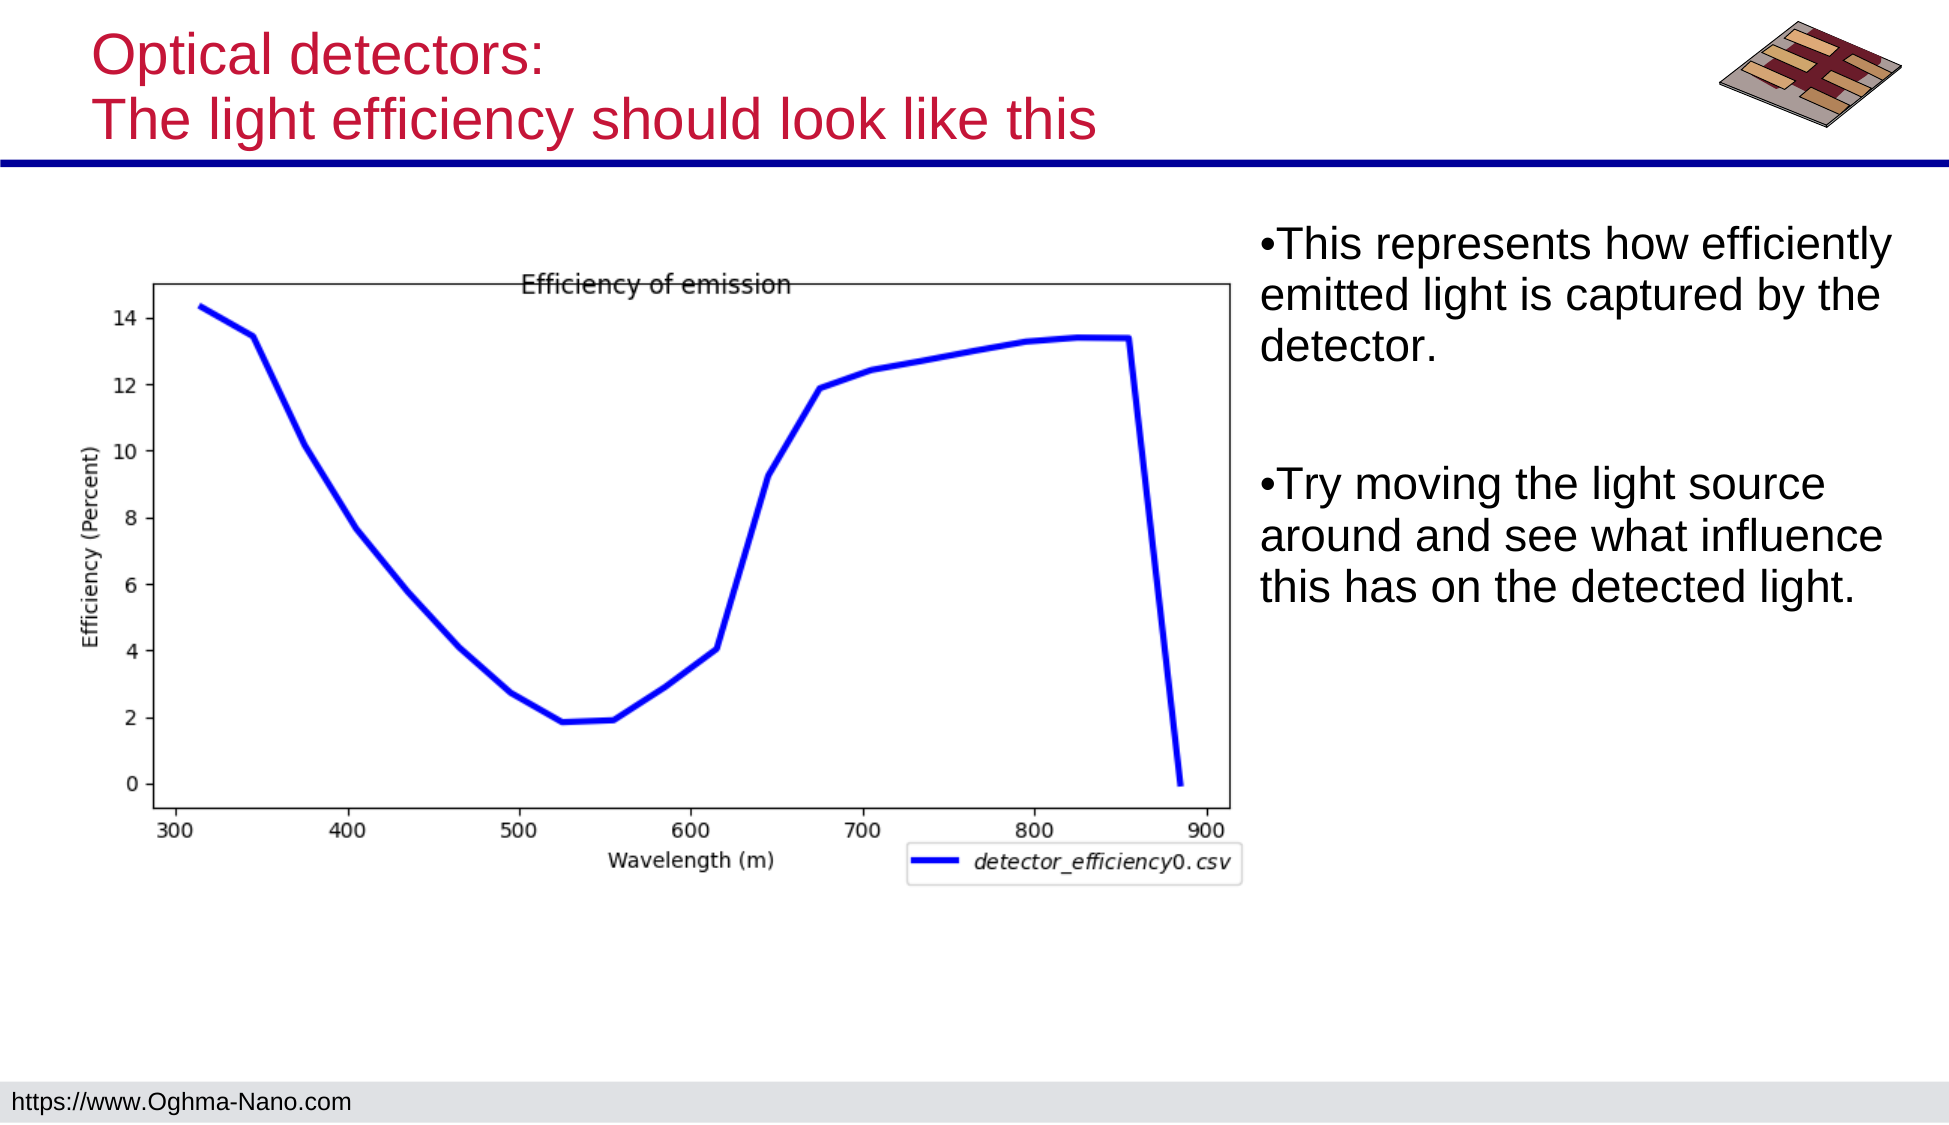

# Optical detectors: The light efficiency should look like this
This represents how efficiently emitted light is captured by the detector.
Try moving the light source around and see what influence this has on the detected light.